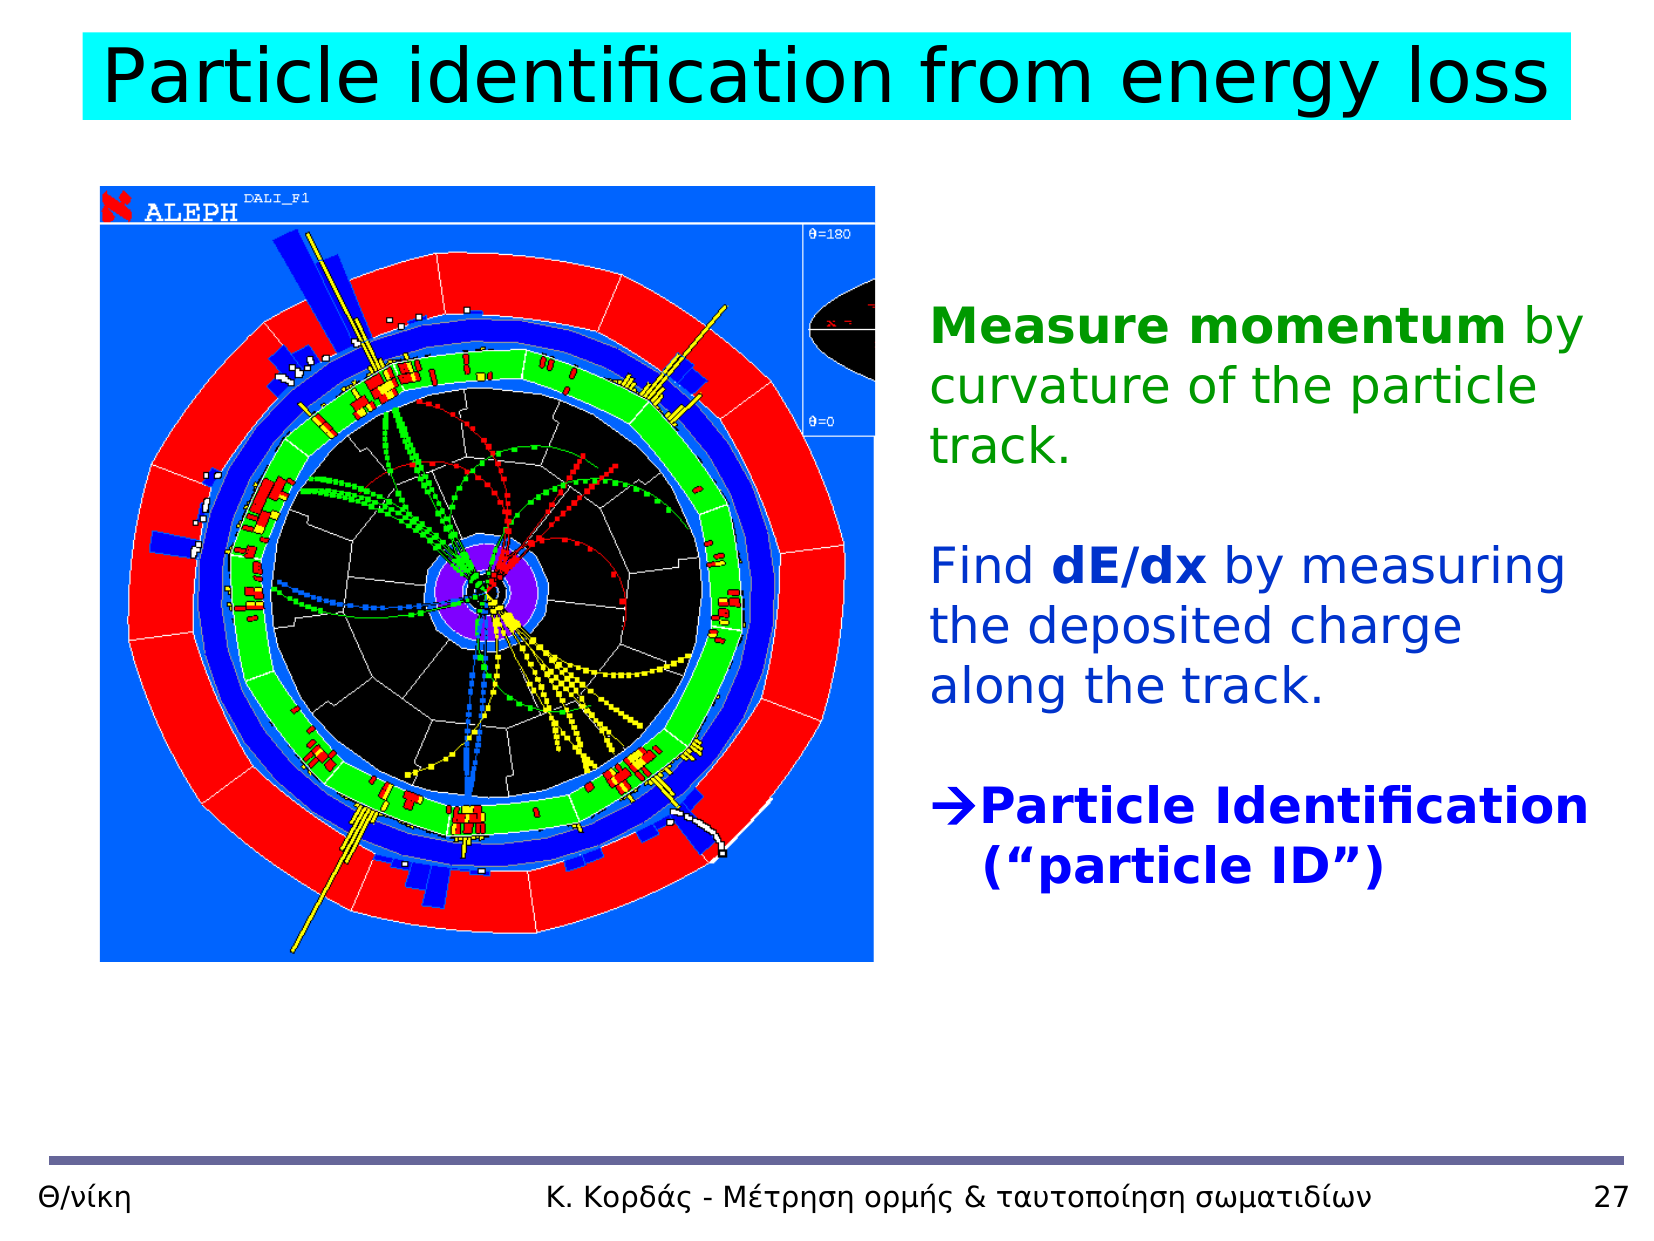

# Particle identification from energy loss
Measure momentum by curvature of the particle track.
Find dE/dx by measuring the deposited charge along the track.
Particle Identification
 (“particle ID”)
Θ/νίκη
Κ. Κορδάς - Μέτρηση ορμής & ταυτοποίηση σωματιδίων
27